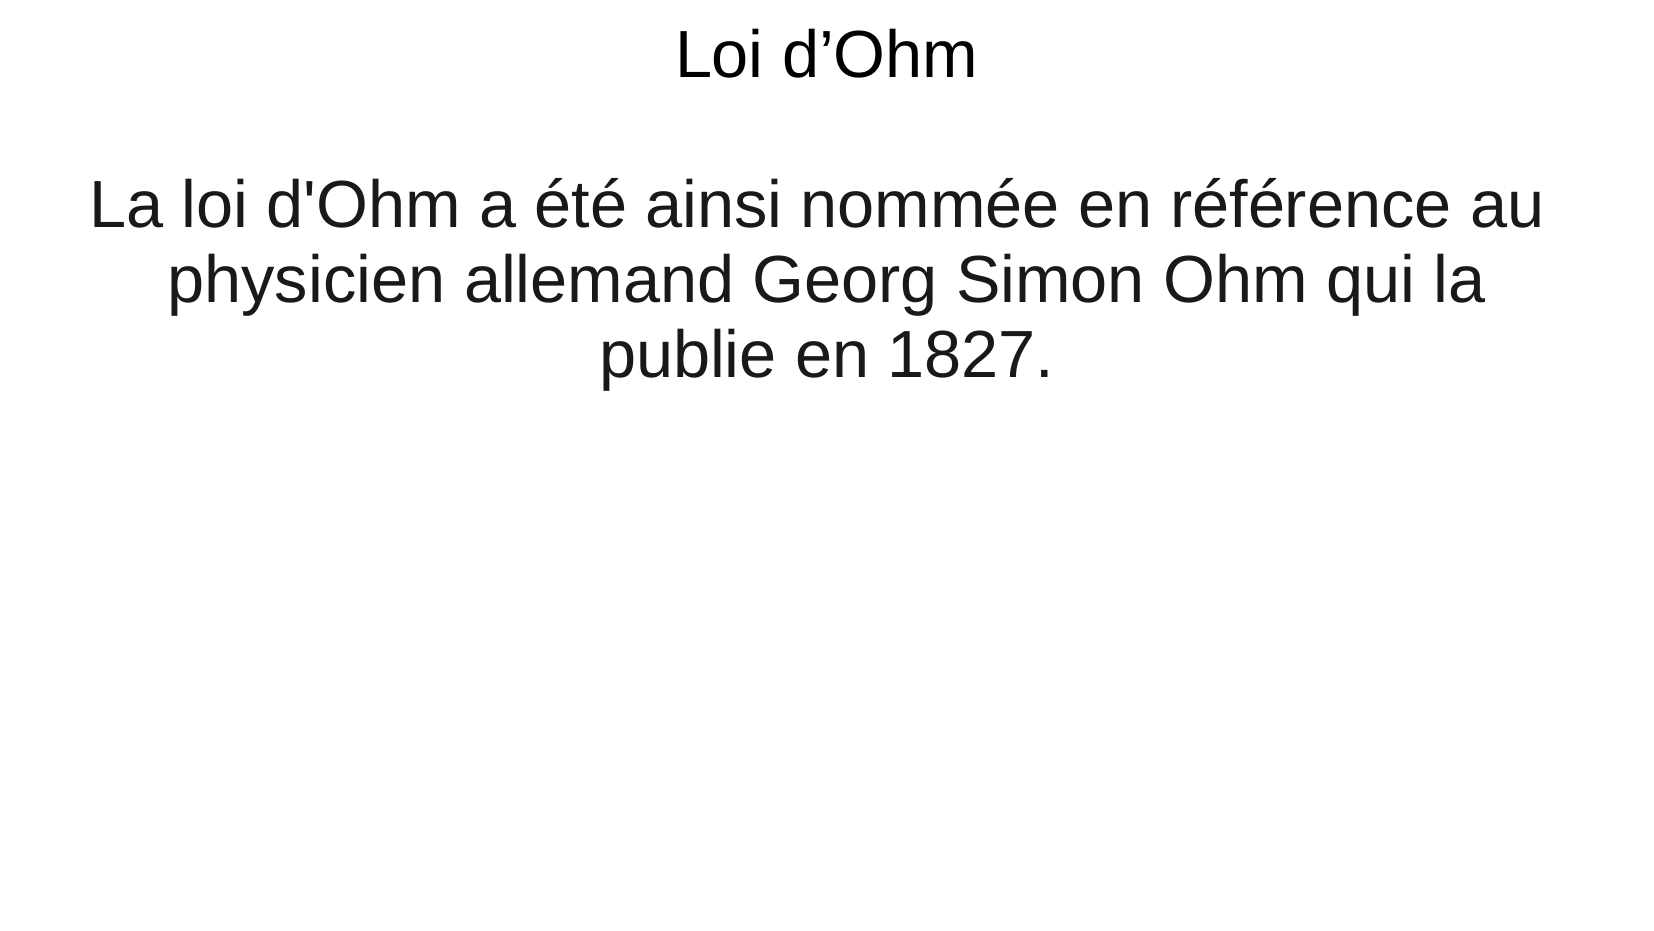

# Loi d’Ohm
La loi d'Ohm a été ainsi nommée en référence au physicien allemand Georg Simon Ohm qui la publie en 1827.